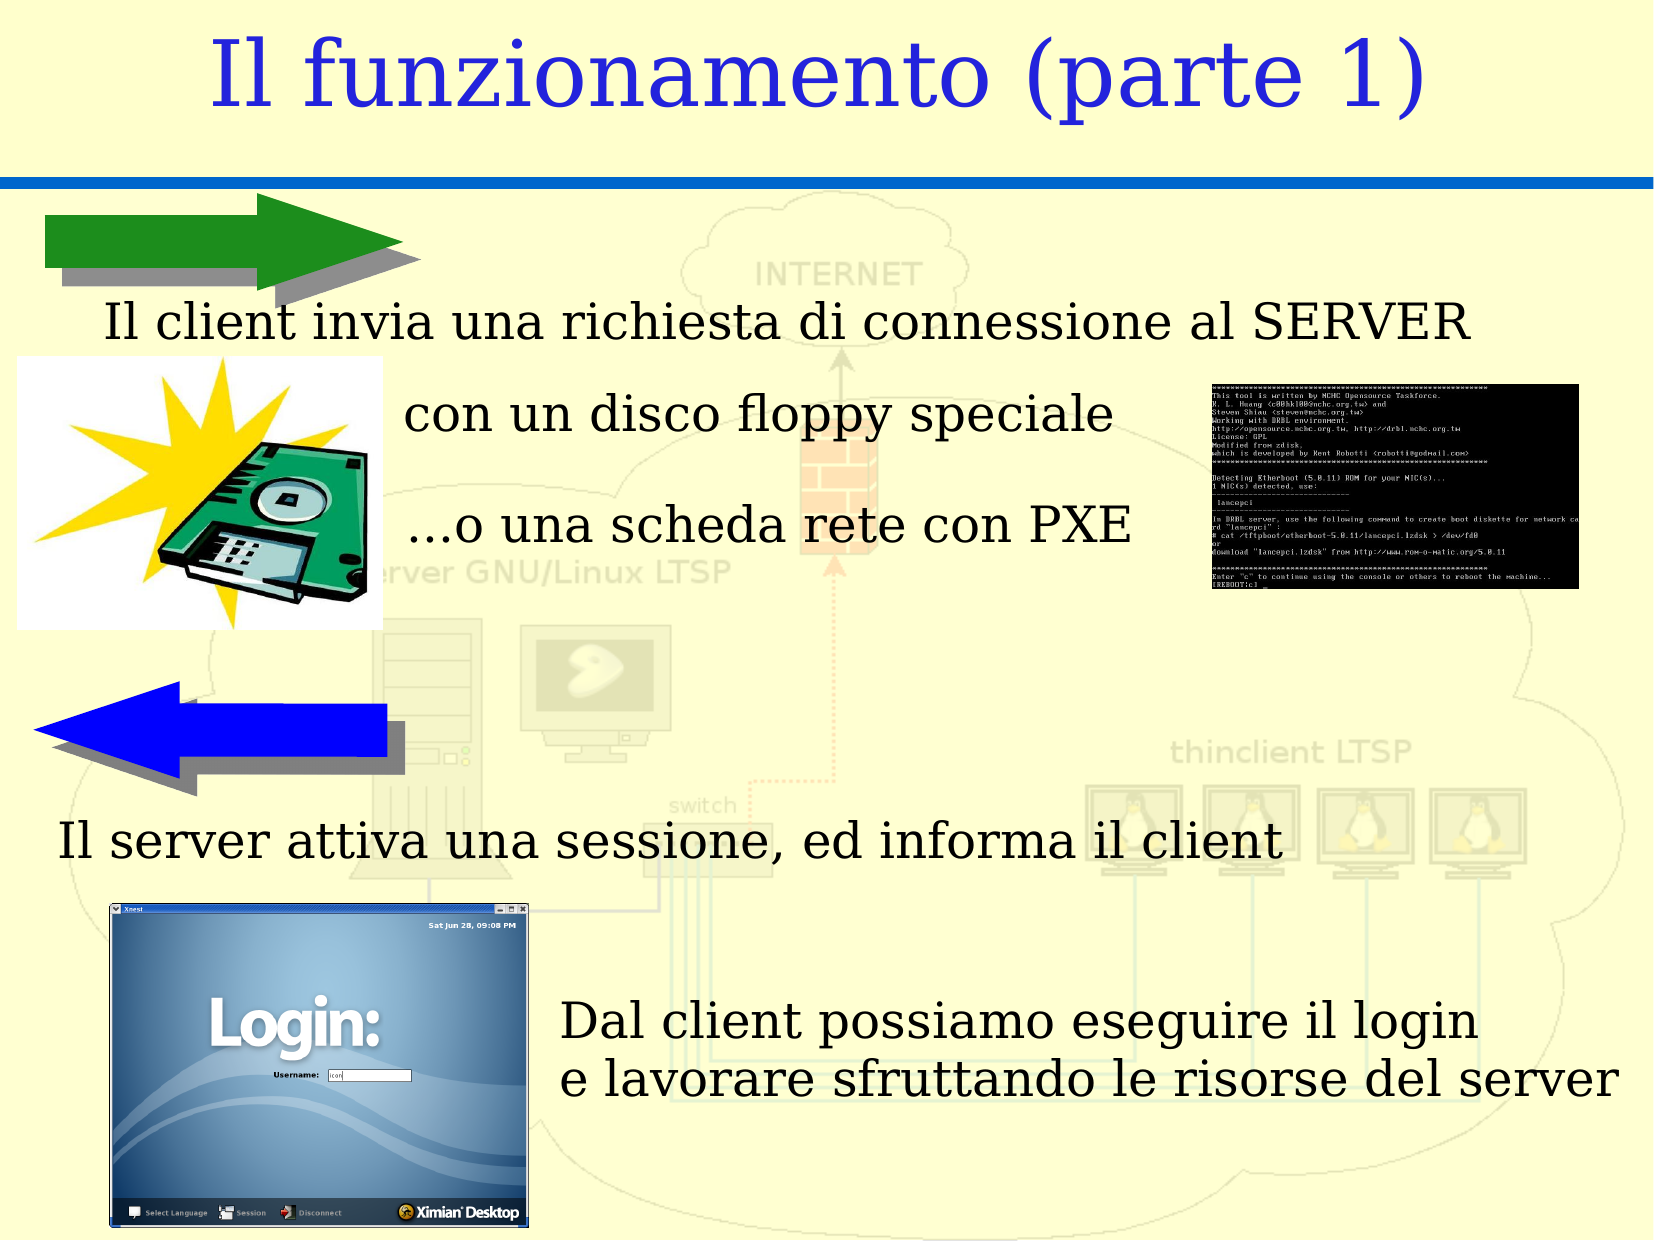

# Il funzionamento (parte 1)
Il client invia una richiesta di connessione al SERVER
con un disco floppy speciale
...o una scheda rete con PXE
Il server attiva una sessione, ed informa il client
Dal client possiamo eseguire il login
e lavorare sfruttando le risorse del server